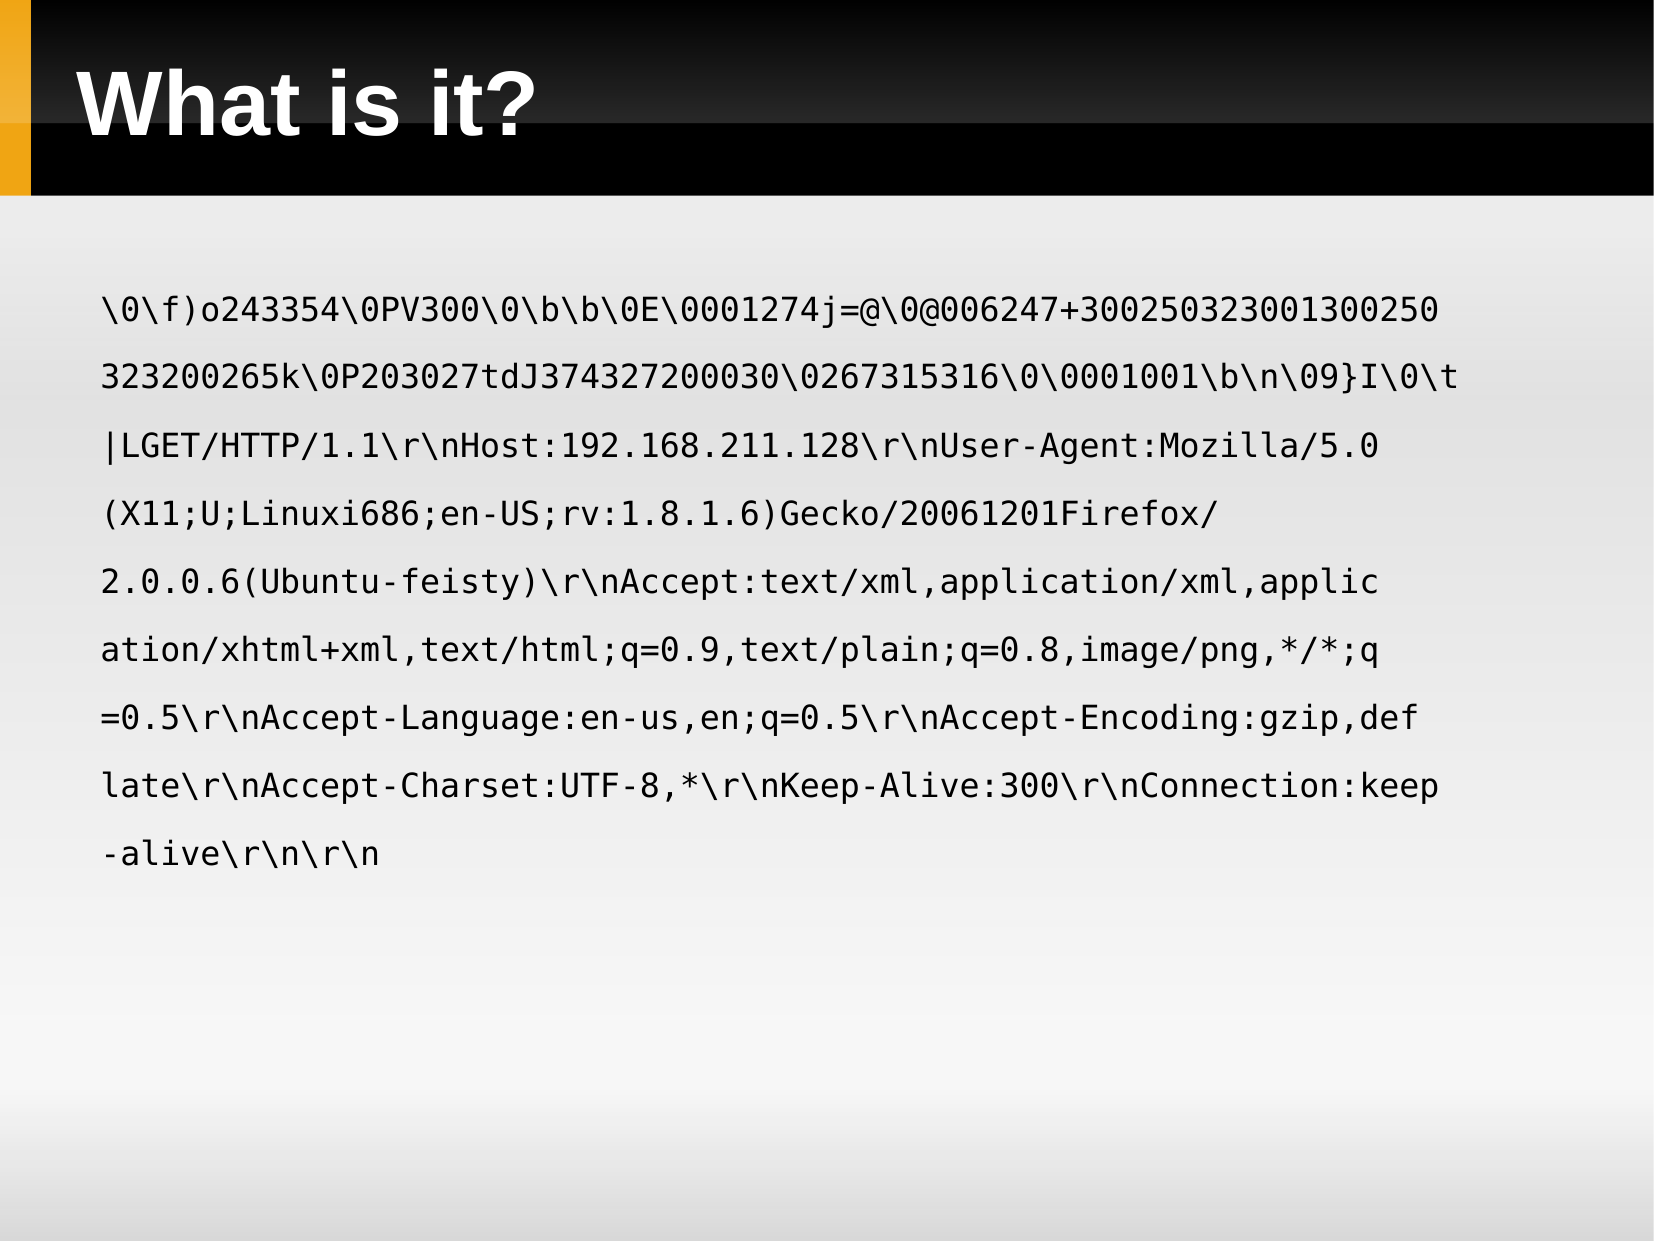

# What is it?
\0\f)o243354\0PV300\0\b\b\0E\0001274j=@\0@006247+300250323001300250
323200265k\0P203027tdJ374327200030\0267315316\0\0001001\b\n\09}I\0\t
|LGET/HTTP/1.1\r\nHost:192.168.211.128\r\nUser-Agent:Mozilla/5.0
(X11;U;Linuxi686;en-US;rv:1.8.1.6)Gecko/20061201Firefox/
2.0.0.6(Ubuntu-feisty)\r\nAccept:text/xml,application/xml,applic
ation/xhtml+xml,text/html;q=0.9,text/plain;q=0.8,image/png,*/*;q
=0.5\r\nAccept-Language:en-us,en;q=0.5\r\nAccept-Encoding:gzip,def
late\r\nAccept-Charset:UTF-8,*\r\nKeep-Alive:300\r\nConnection:keep
-alive\r\n\r\n